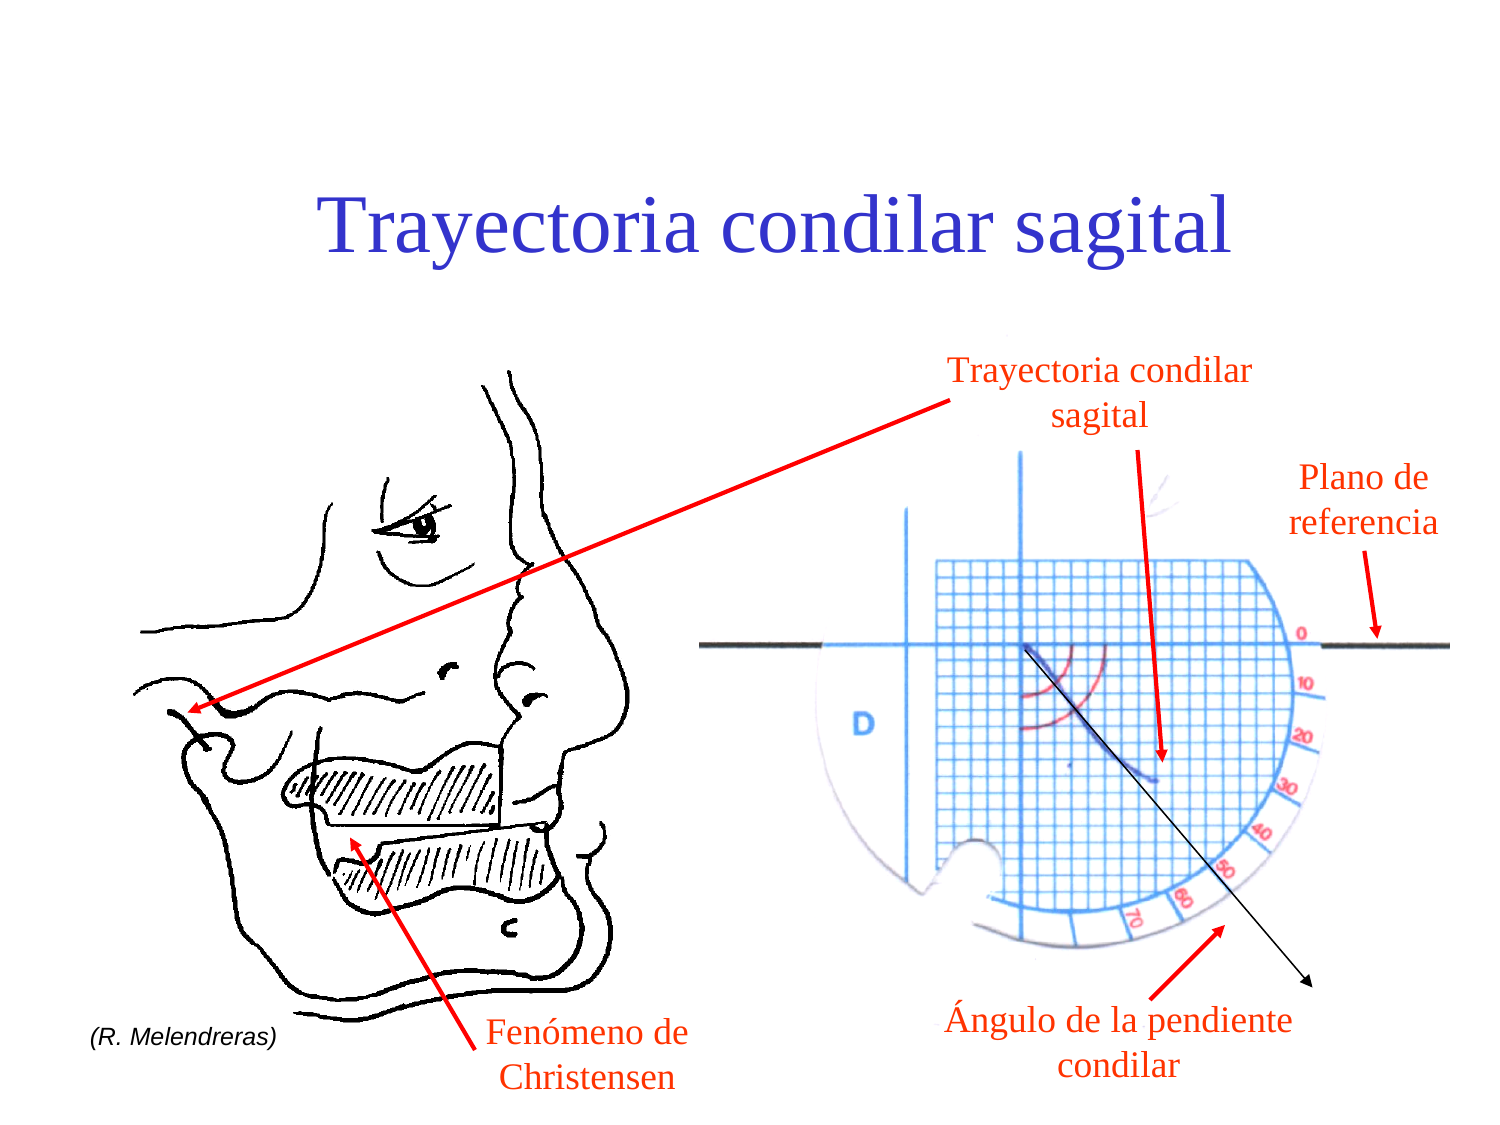

# Guía y trayectoria condilar y fenómeno de Christensen
Trayectoria condilar sagital
Trayectoria condilar sagital
Plano de referencia
Ángulo de la pendiente condilar
Fenómeno de Christensen
(R. Melendreras)